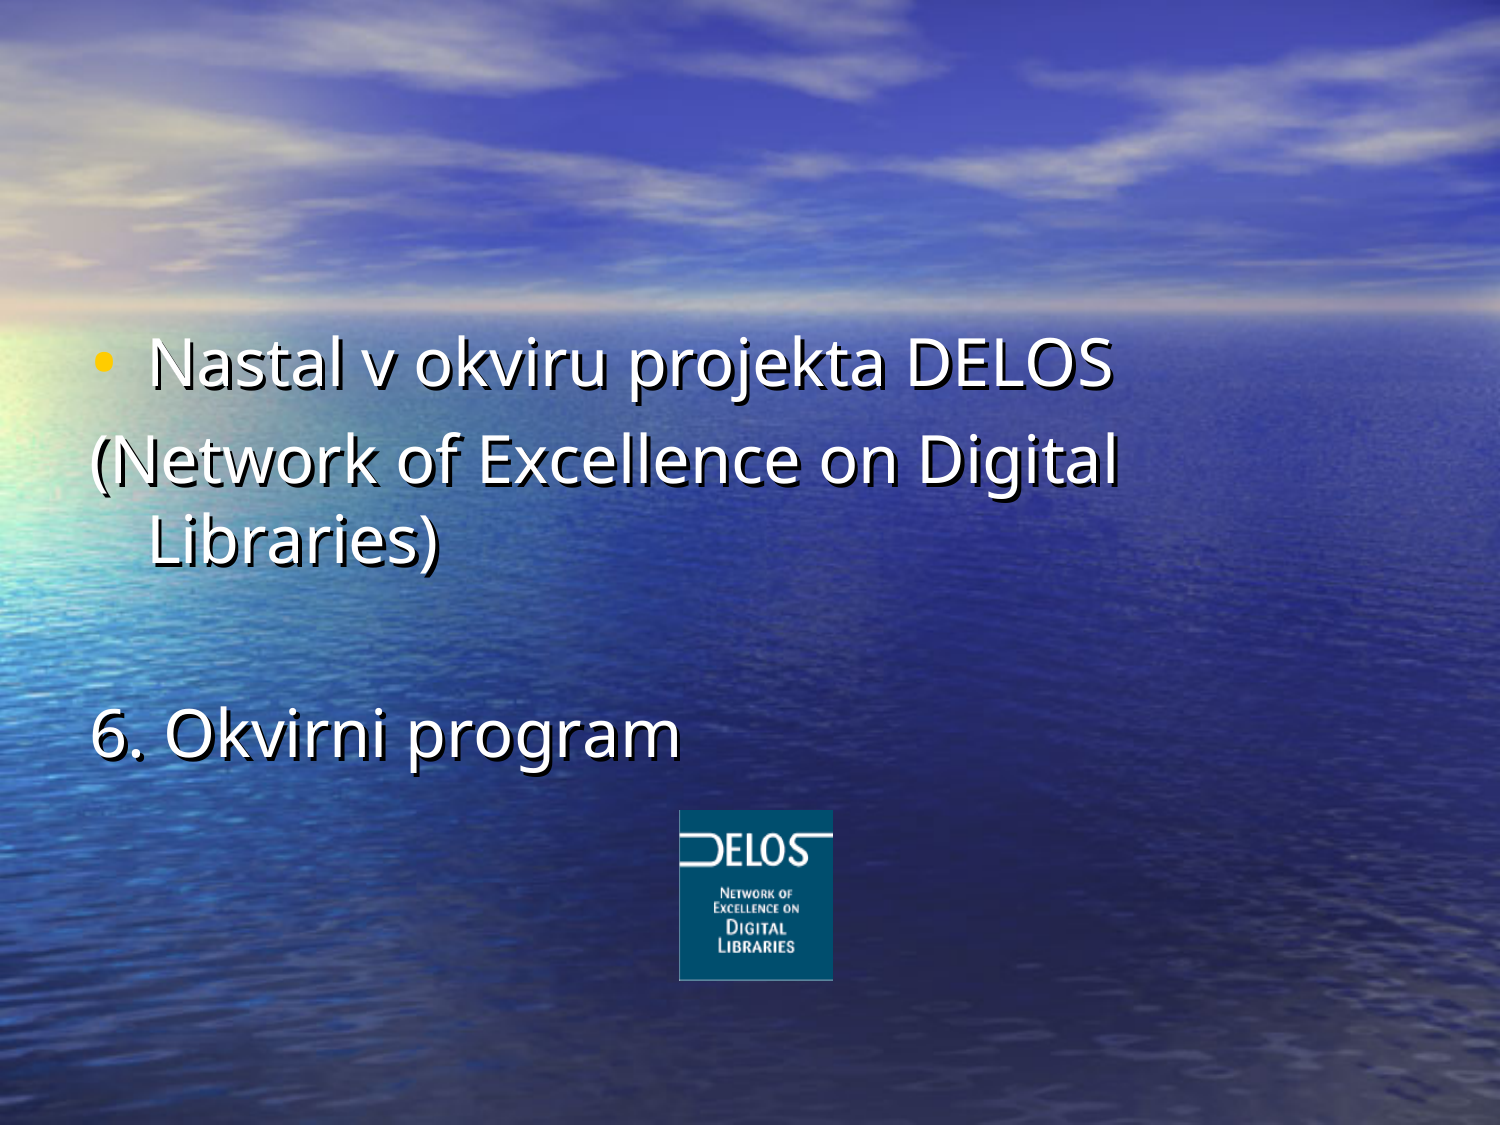

#
Nastal v okviru projekta DELOS
(Network of Excellence on Digital Libraries)
6. Okvirni program